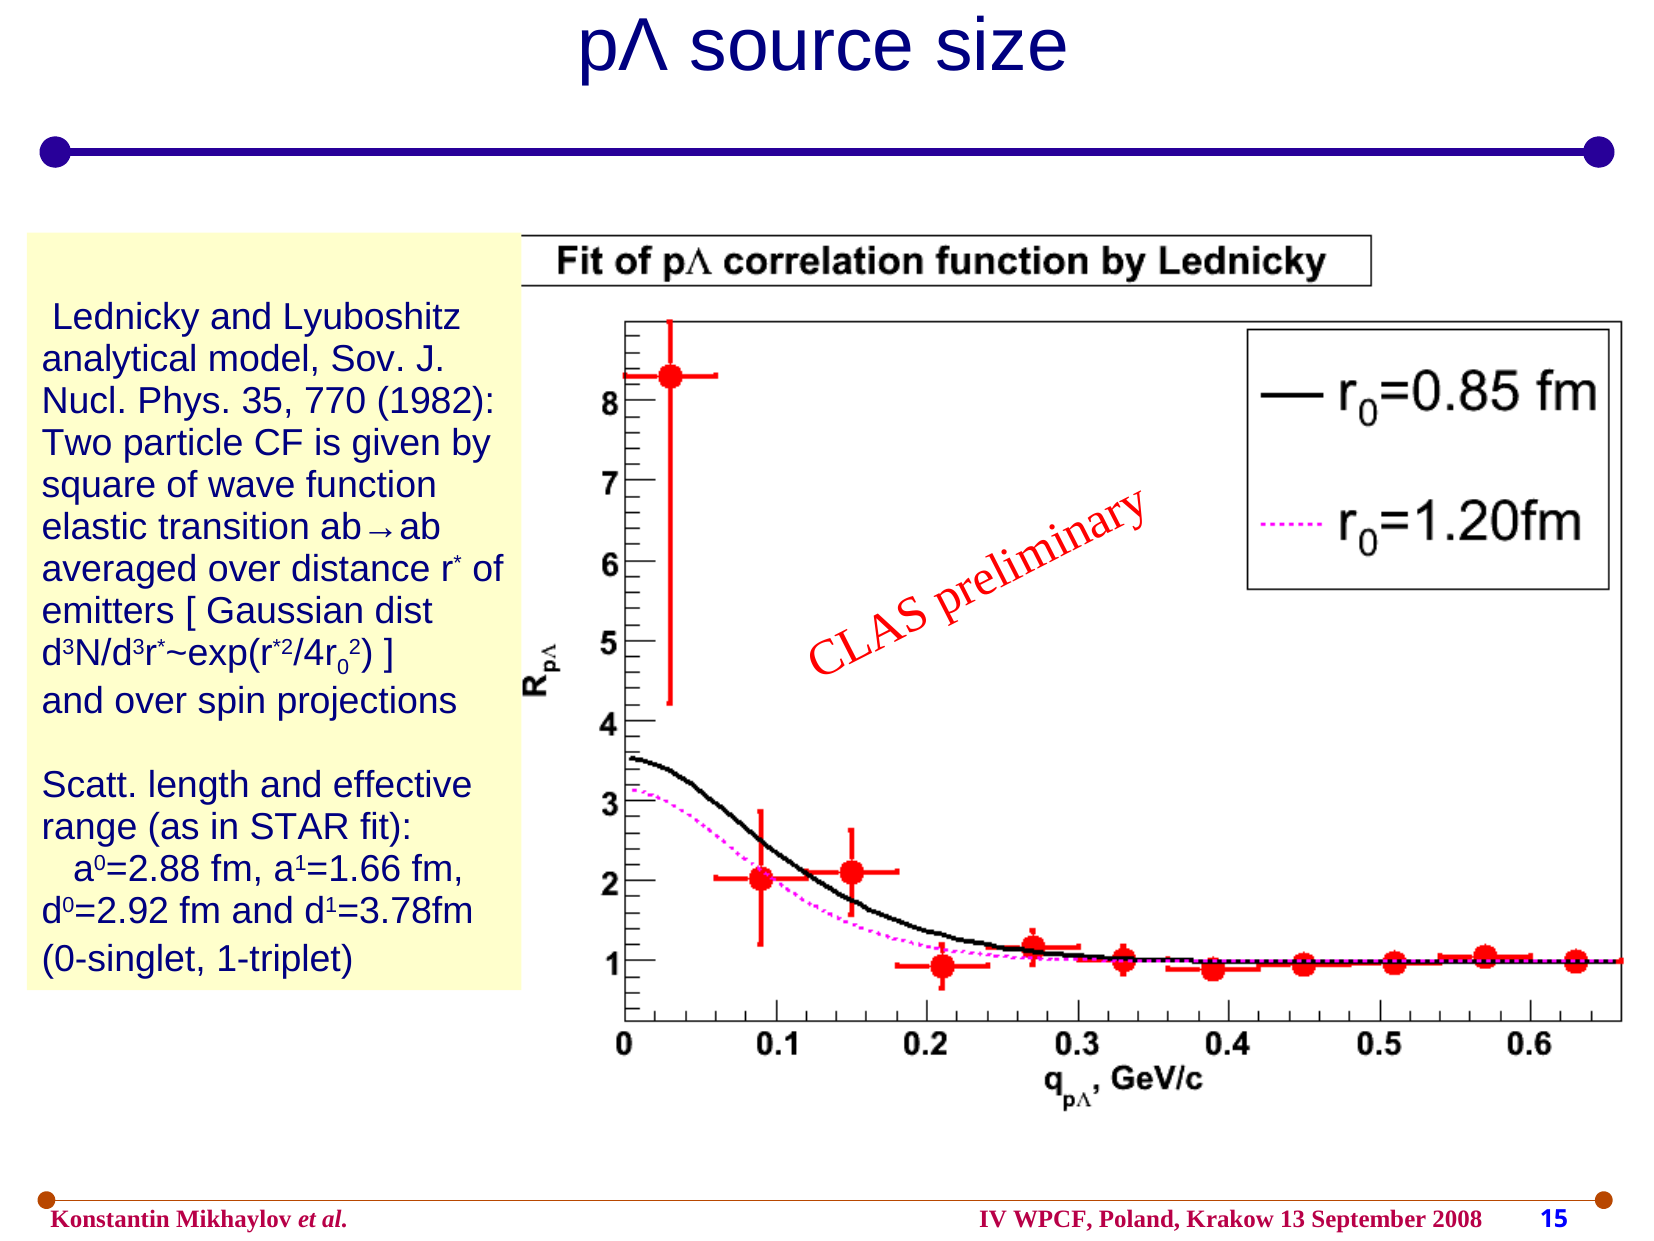

pΛ source size
 Lednicky and Lyuboshitz analytical model, Sov. J. Nucl. Phys. 35, 770 (1982):
Two particle CF is given by square of wave function elastic transition ab→ab averaged over distance r* of emitters [ Gaussian dist d3N/d3r*~exp(r*2/4r02) ]
and over spin projections
Scatt. length and effective range (as in STAR fit):
 a0=2.88 fm, a1=1.66 fm, d0=2.92 fm and d1=3.78fm (0-singlet, 1-triplet)‏
CLAS preliminary
Konstantin Mikhaylov et al. IV WPCF, Poland, Krakow 13 September 2008